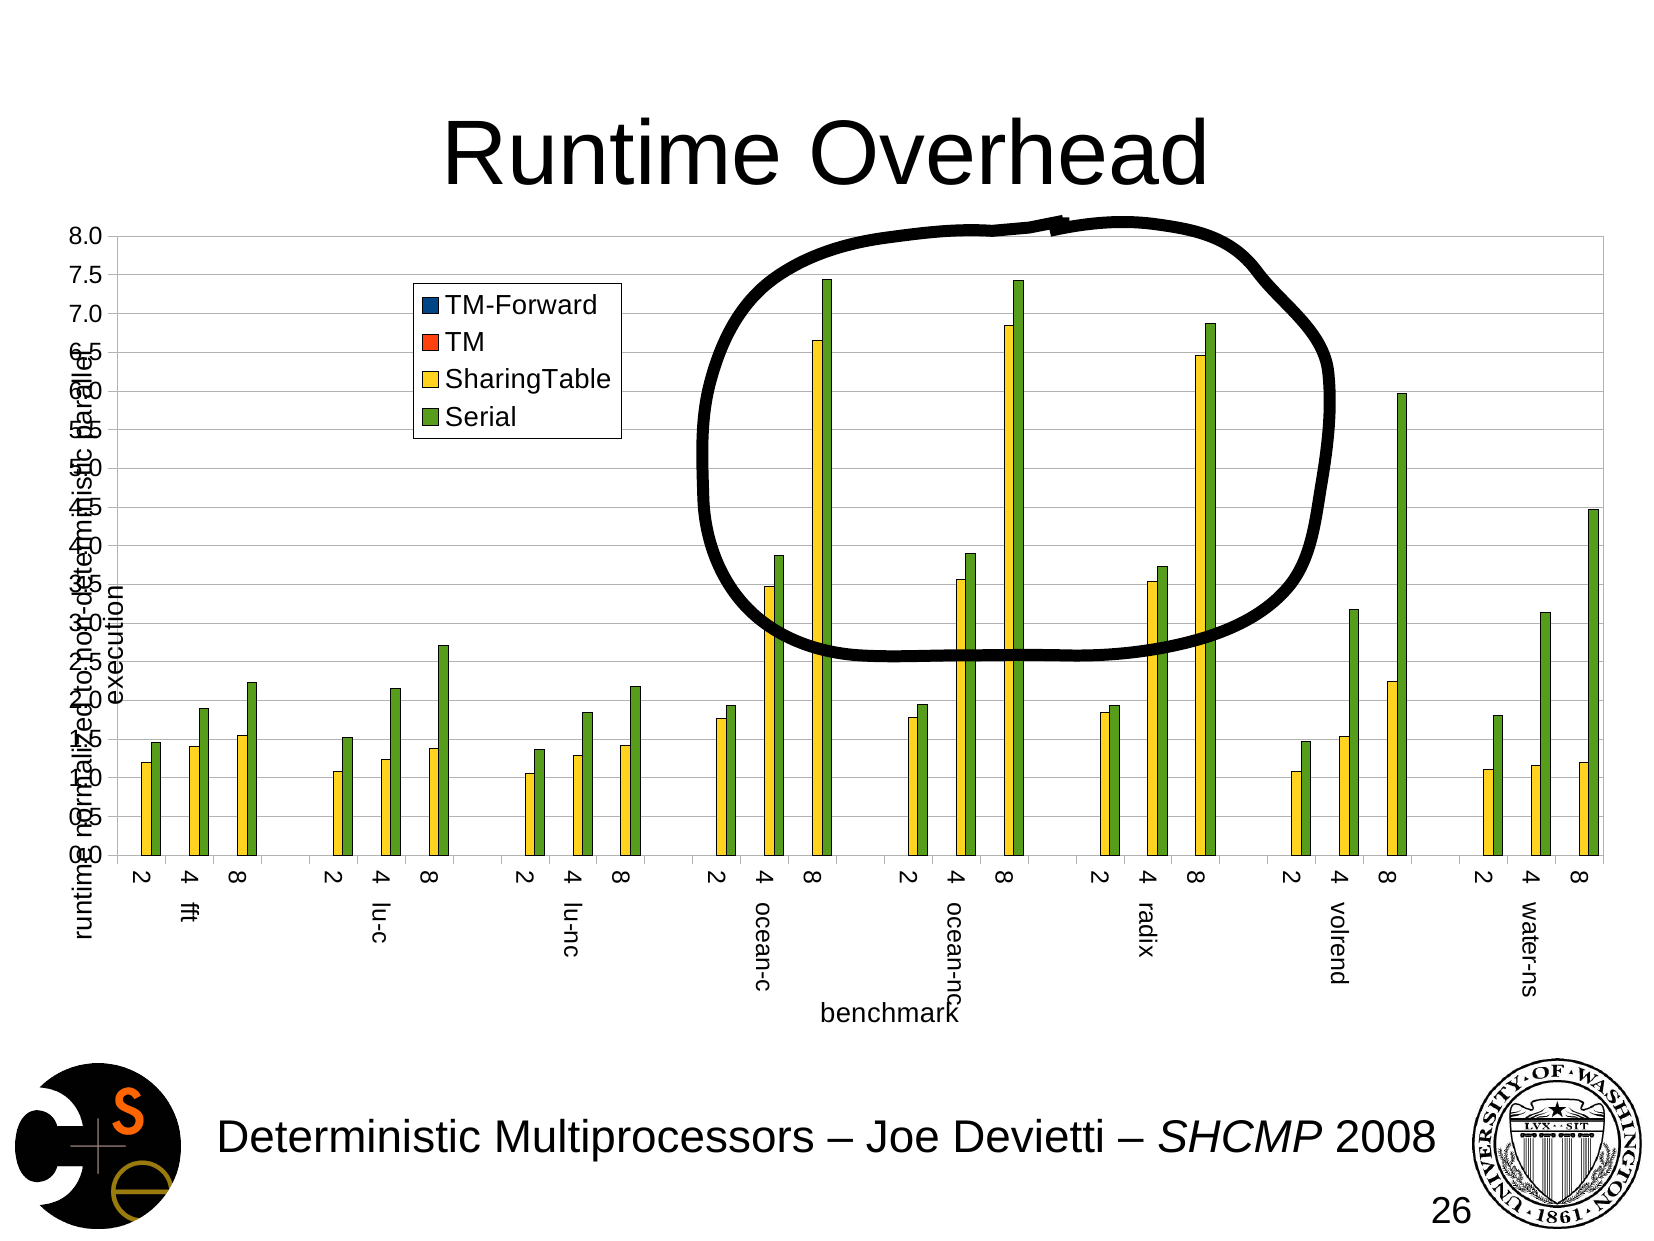

# Runtime Overhead
### Chart
| Category | TM-Forward | TM | SharingTable | Serial |
|---|---|---|---|---|
| 2 | None | None | 1.2013292828 | 1.46122006012 |
| 4 fft | None | None | 1.39851910444 | 1.89947462328 |
| 8 | None | None | 1.5453295532 | 2.23369132107 |
| None | None | None | None | None |
| 2 | None | None | 1.07503815923 | 1.52435610535 |
| 4 lu-c | None | None | 1.22908168294 | 2.1504347479 |
| 8 | None | None | 1.38359396349 | 2.70463252952 |
| None | None | None | None | None |
| 2 | None | None | 1.05077754009 | 1.36273553985 |
| 4 lu-nc | None | None | 1.28147212356 | 1.84715828277 |
| 8 | None | None | 1.42096039926 | 2.18140978313 |
| None | None | None | None | None |
| 2 | None | None | 1.76584259054 | 1.93328290015 |
| 4 ocean-c | None | None | 3.46789552678 | 3.8742648823 |
| 8 | None | None | 6.64895683491 | 7.44095891408 |
| None | None | None | None | None |
| 2 | None | None | 1.78238978804 | 1.94227601732 |
| 4 ocean-nc | None | None | 3.56407632962 | 3.89290925815 |
| 8 | None | None | 6.84320749017 | 7.42882145183 |
| None | None | None | None | None |
| 2 | None | None | 1.848424035 | 1.93839001778 |
| 4 radix | None | None | 3.53186974868 | 3.73044329356 |
| 8 | None | None | 6.45838113201 | 6.86799932352 |
| None | None | None | None | None |
| 2 | None | None | 1.07922957737 | 1.47413098963 |
| 4 volrend | None | None | 1.5298335508 | 3.18071375177 |
| 8 | None | None | 2.24324212975 | 5.97392873569 |
| None | None | None | None | None |
| 2 | None | None | 1.10837091503 | 1.80233088321 |
| 4 water-ns | None | None | 1.16128261778 | 3.13484473021 |
| 8 | None | None | 1.19207936581 | 4.47204507461 |
26